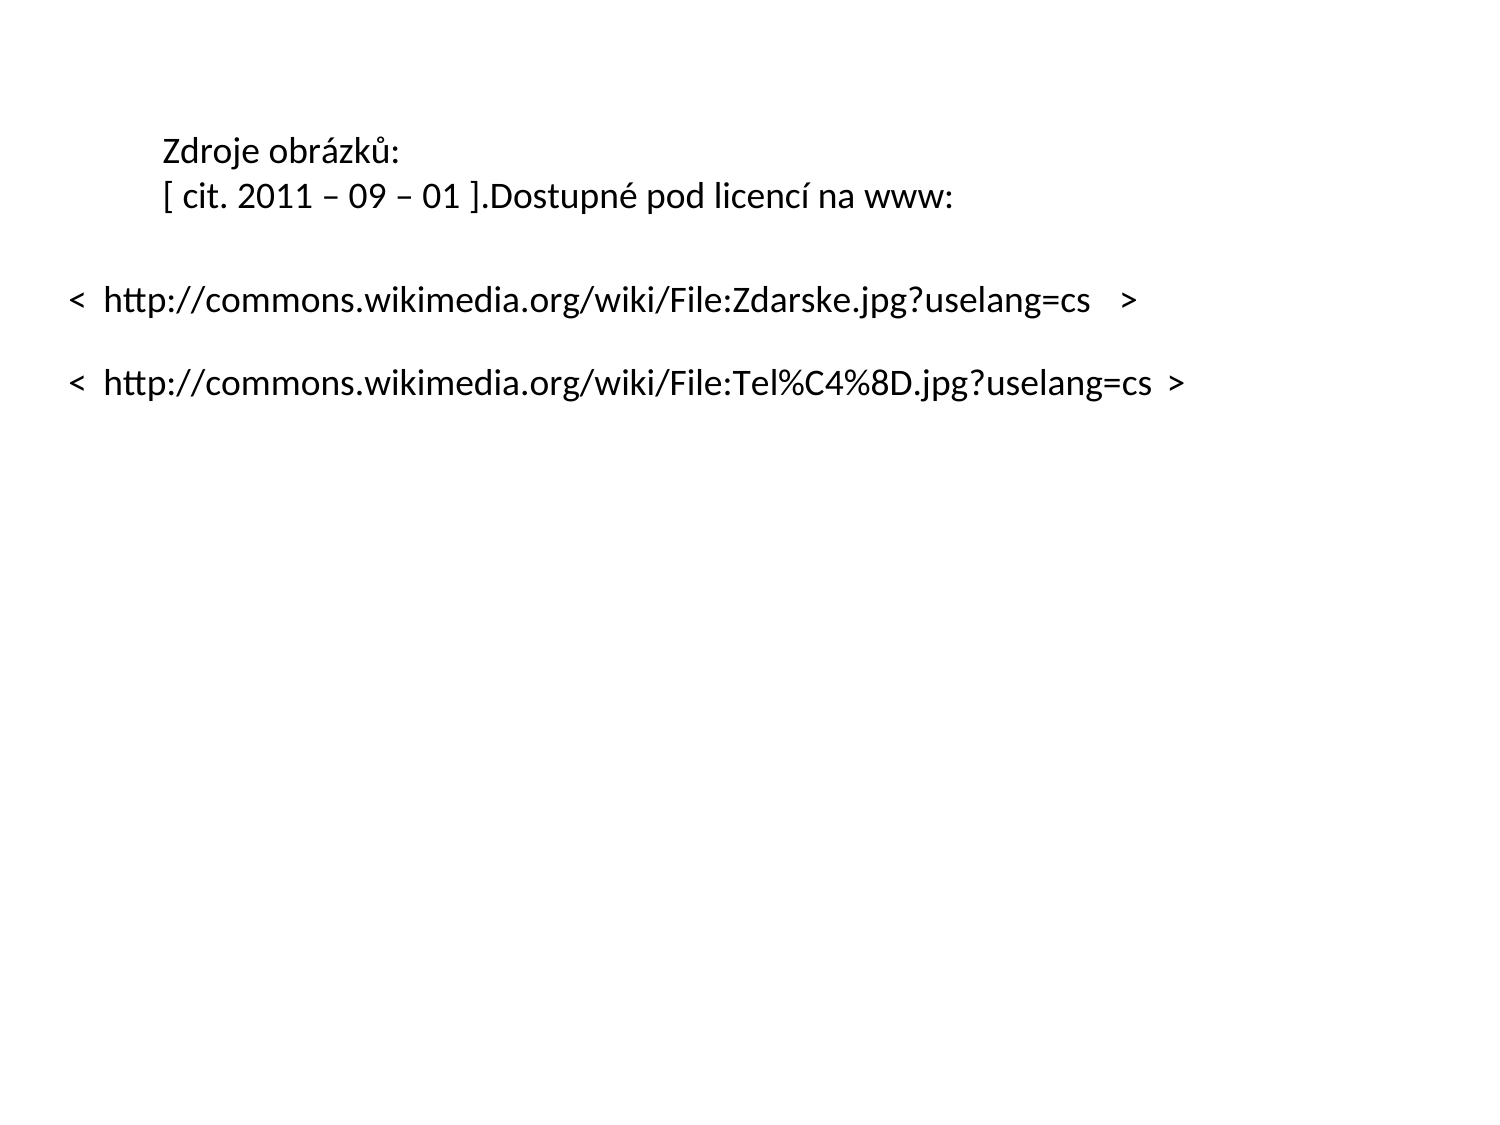

Zdroje obrázků:
[ cit. 2011 – 09 – 01 ].Dostupné pod licencí na www:
<
http://commons.wikimedia.org/wiki/File:Zdarske.jpg?uselang=cs
>
<
http://commons.wikimedia.org/wiki/File:Tel%C4%8D.jpg?uselang=cs
>